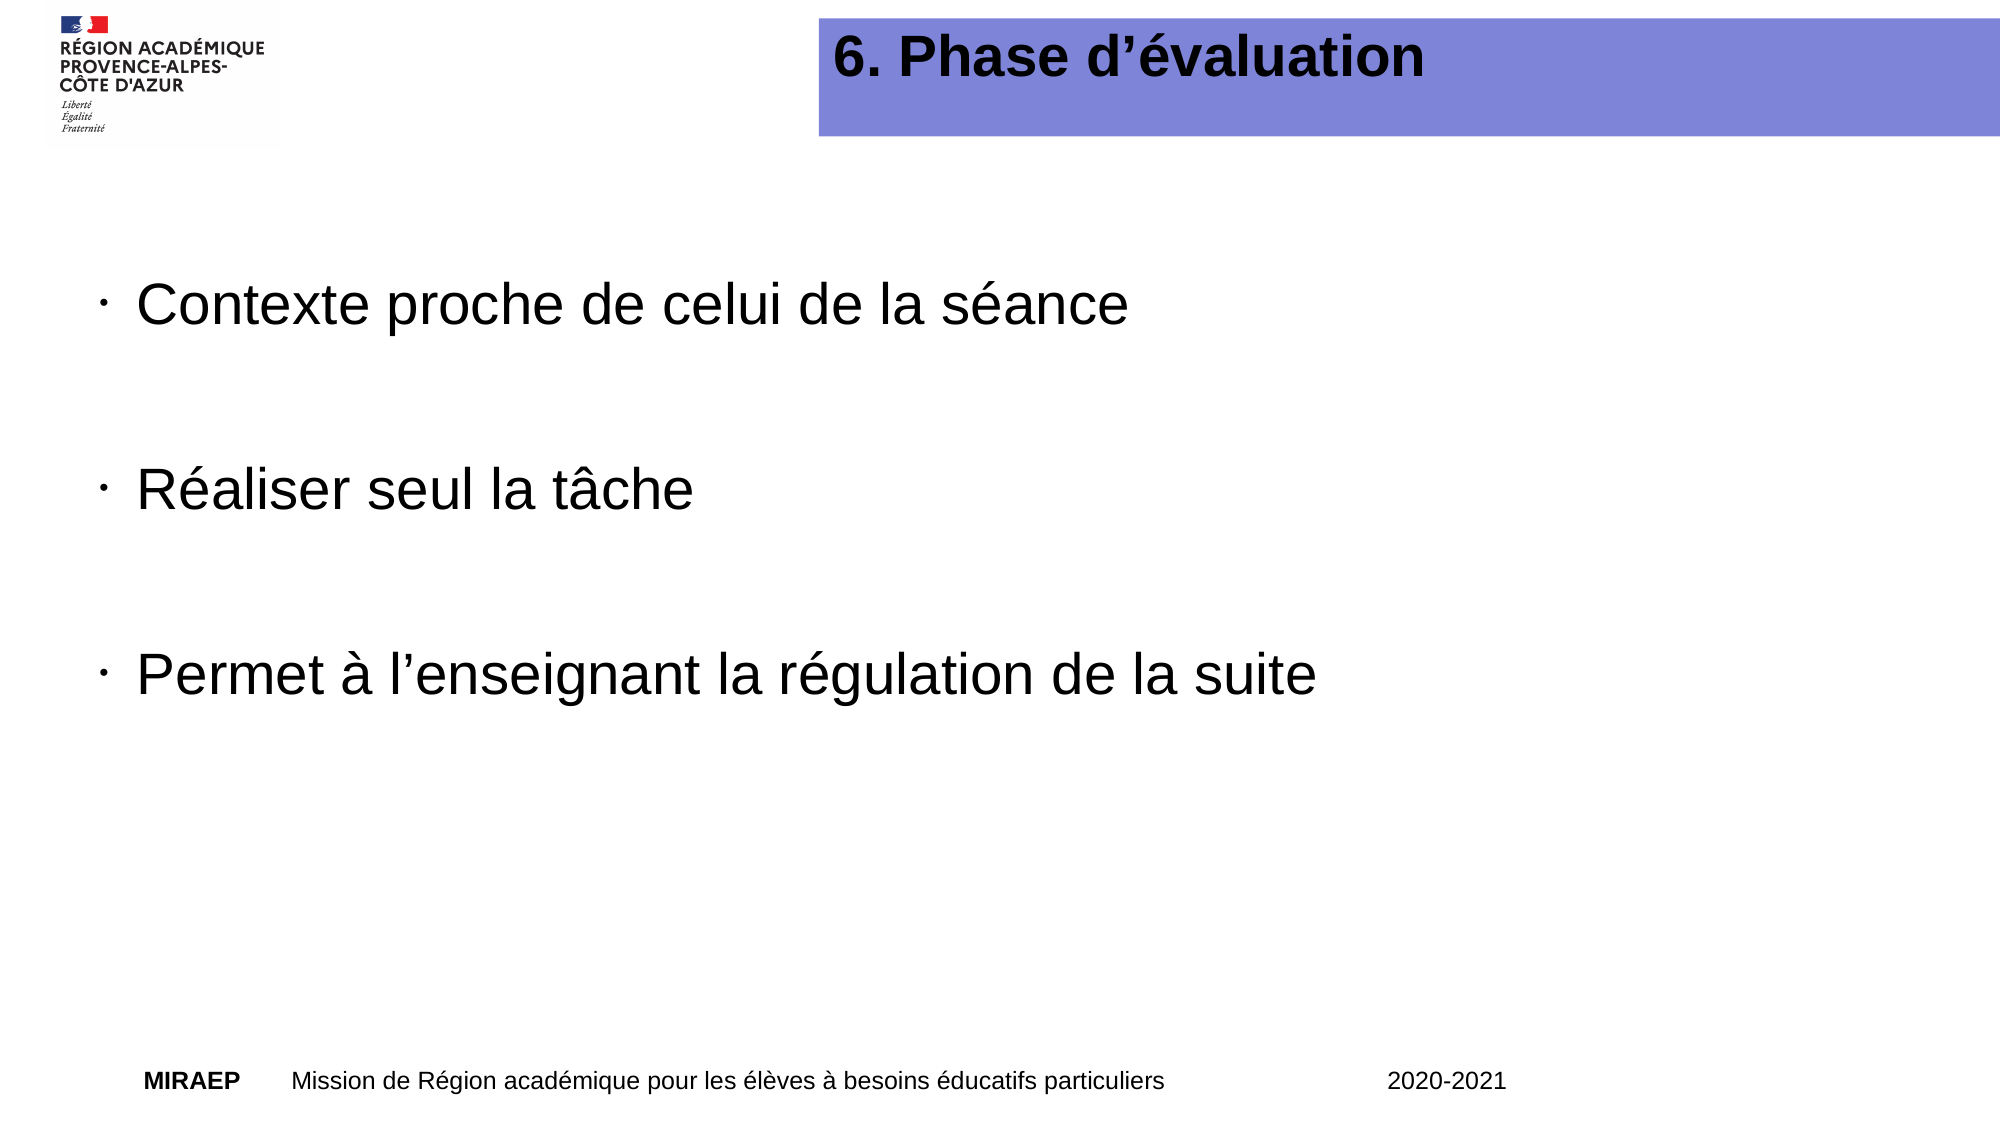

6. Phase d’évaluation
# Contexte proche de celui de la séance
Réaliser seul la tâche
Permet à l’enseignant la régulation de la suite